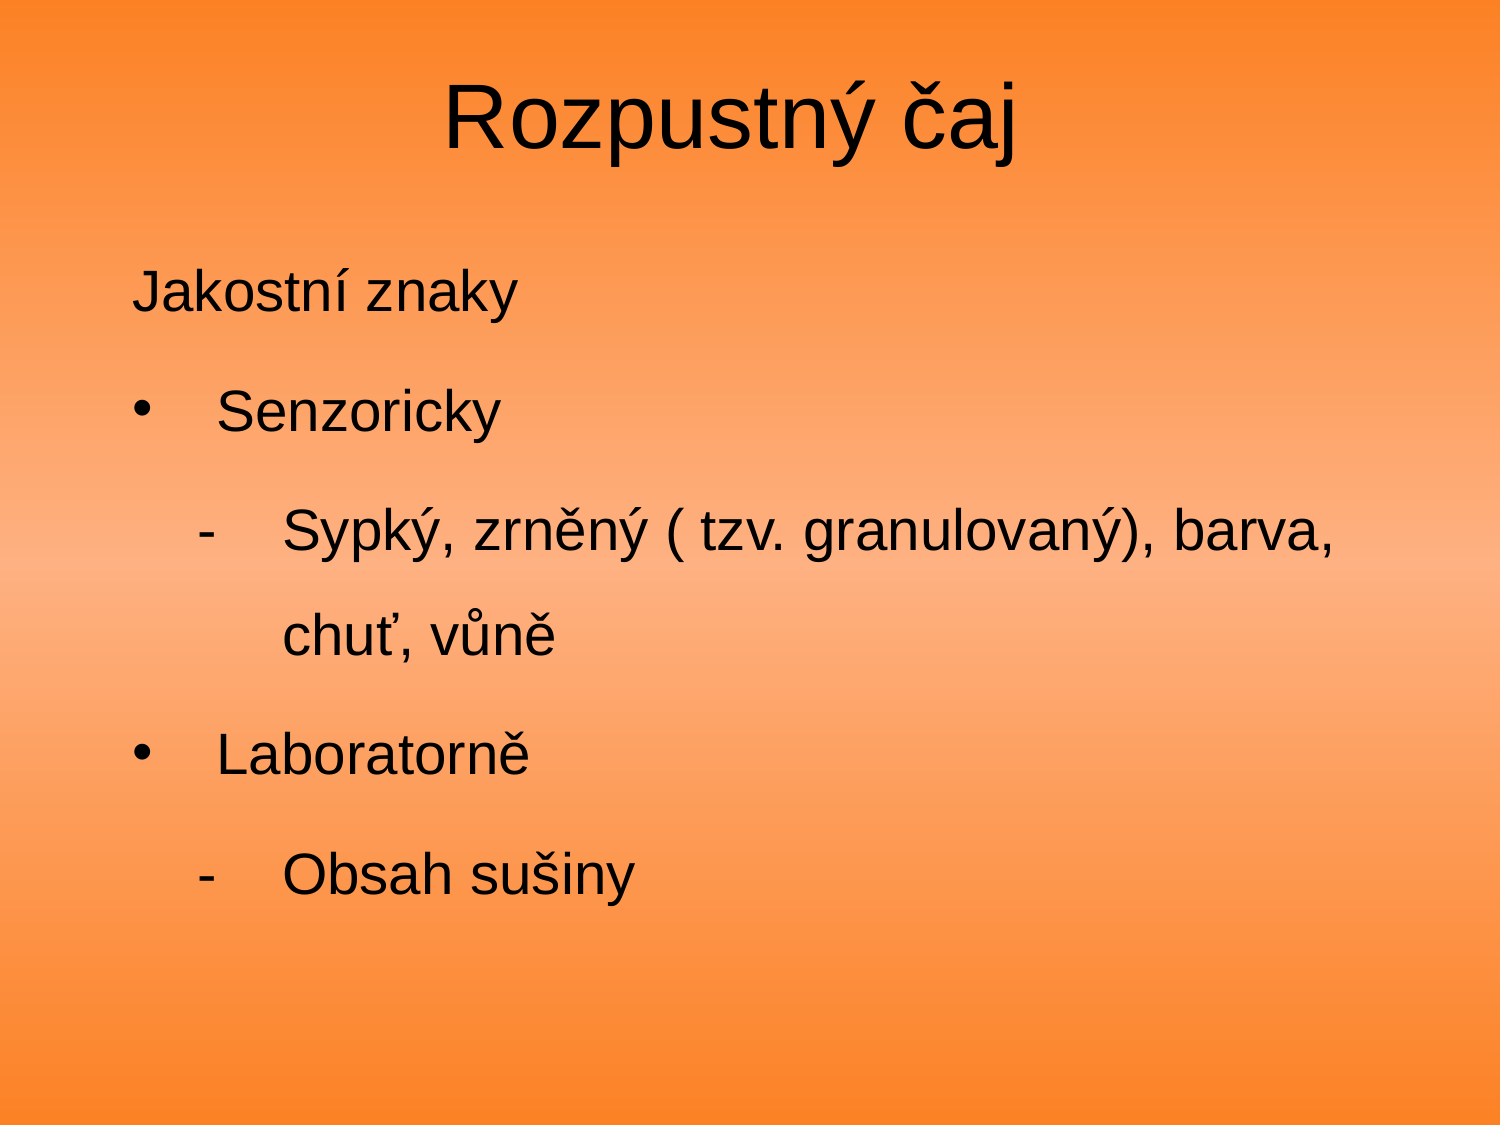

# Rozpustný čaj
Jakostní znaky
Senzoricky
-	Sypký, zrněný ( tzv. granulovaný), barva, chuť, vůně
Laboratorně
-	Obsah sušiny